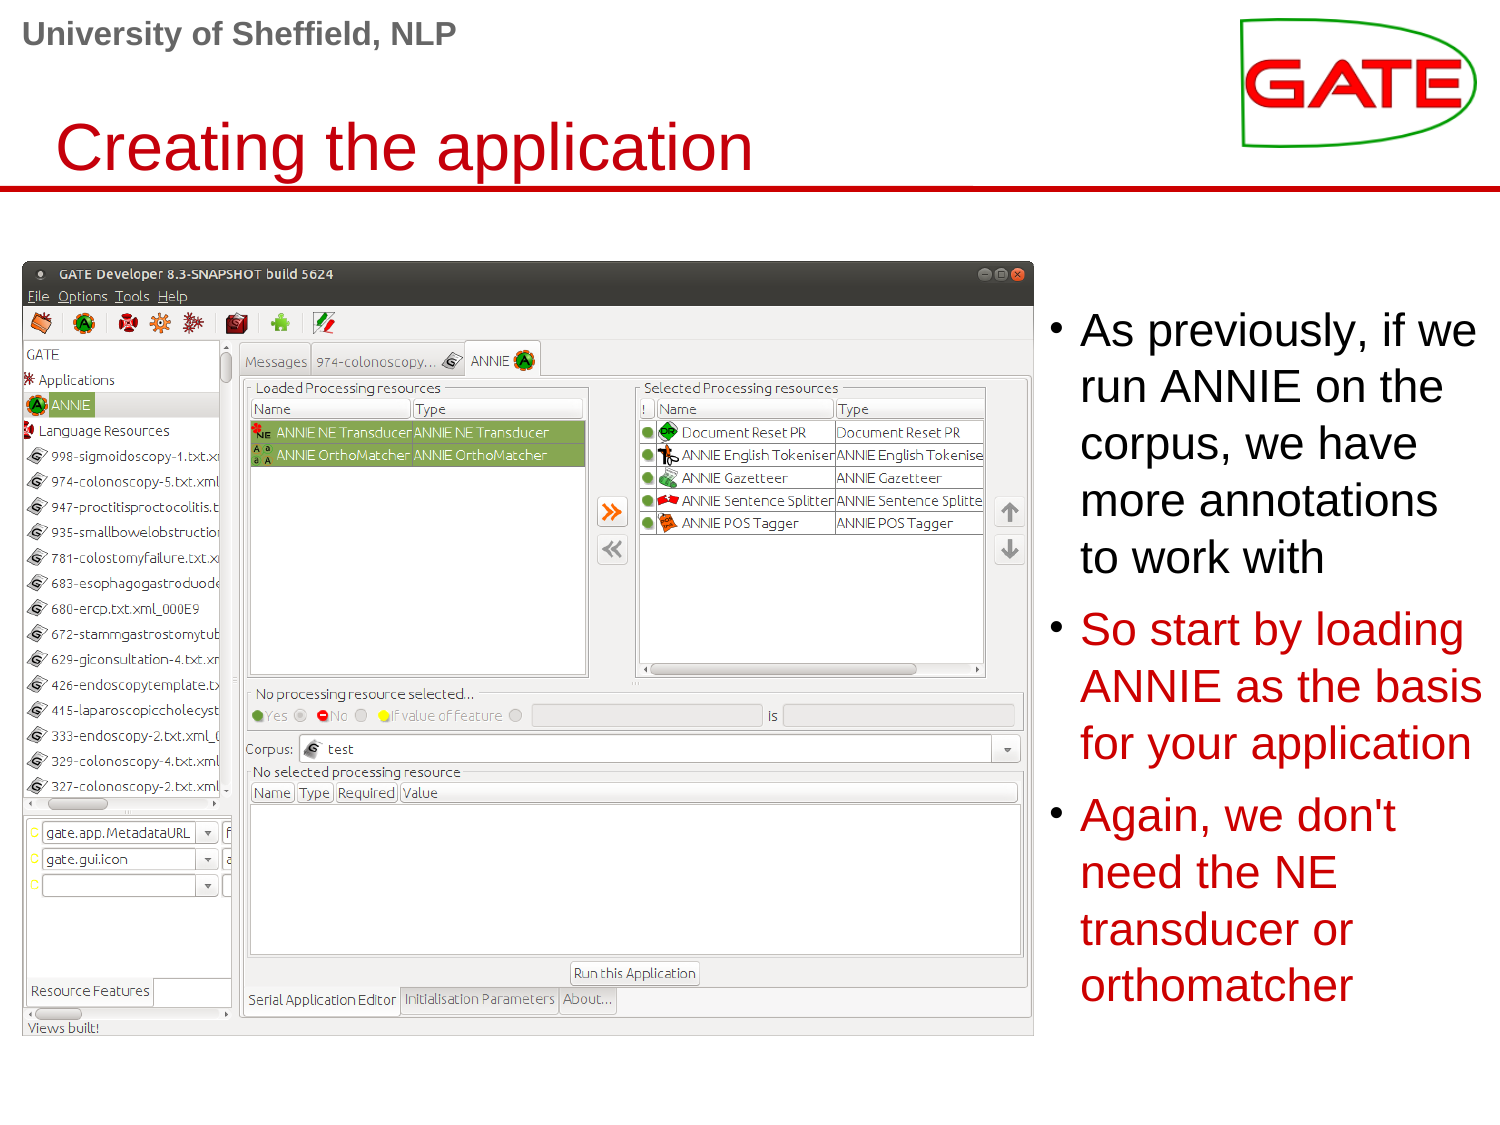

# Creating the application
As previously, if we run ANNIE on the corpus, we have more annotations to work with
So start by loading ANNIE as the basis for your application
Again, we don't need the NE transducer or orthomatcher